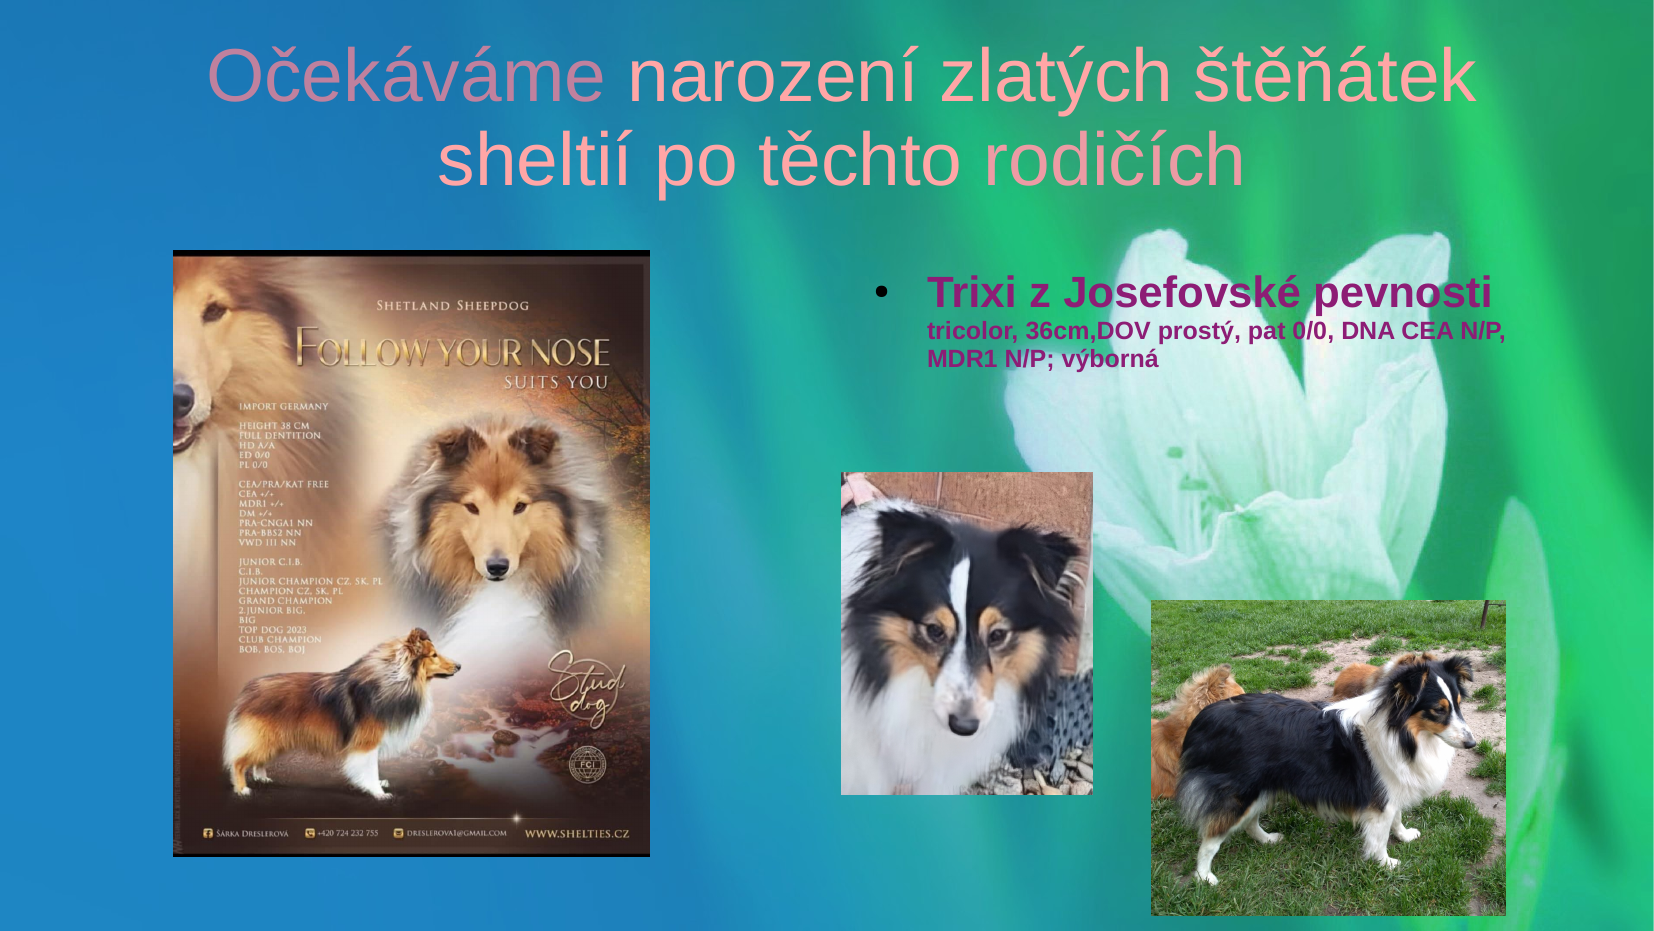

# Očekáváme narození zlatých štěňátek sheltií po těchto rodičích
Trixi z Josefovské pevnosti tricolor, 36cm,DOV prostý, pat 0/0, DNA CEA N/P, MDR1 N/P; výborná